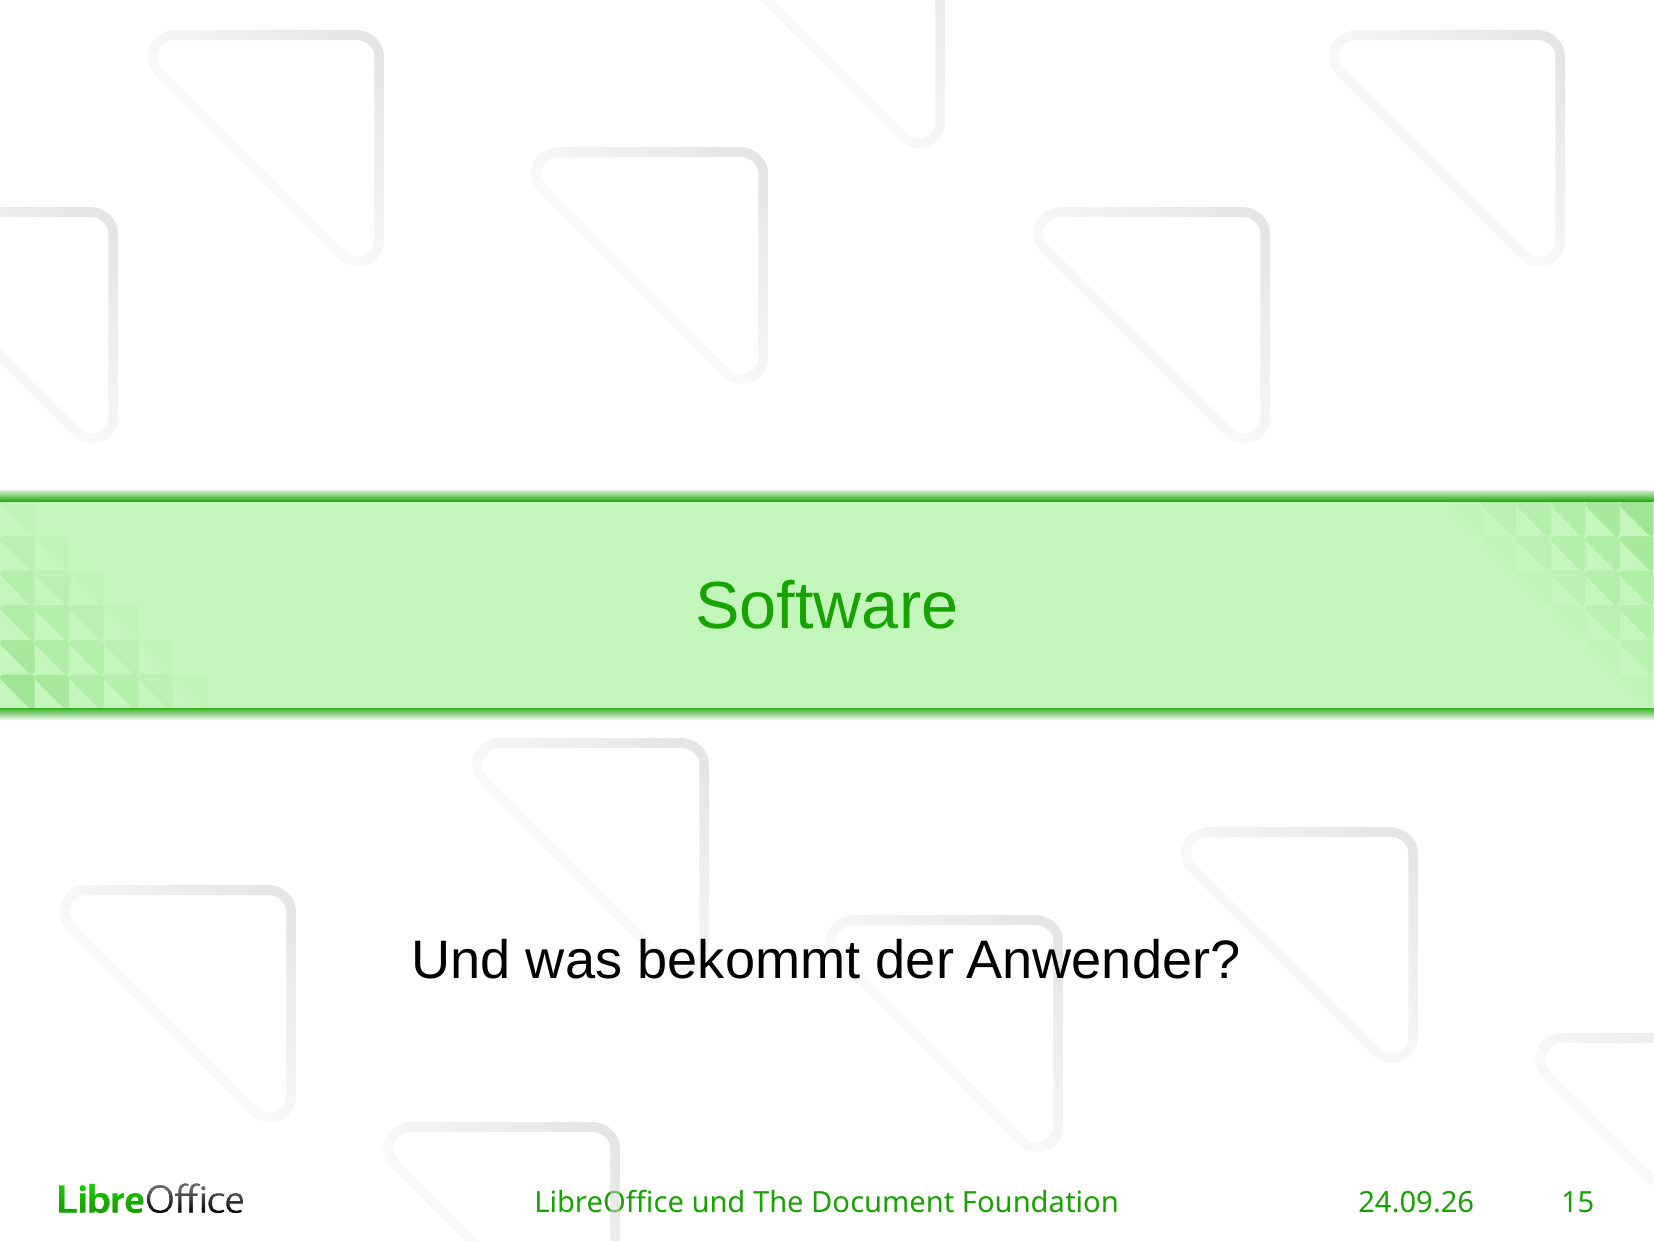

# Software
Und was bekommt der Anwender?
LibreOffice und The Document Foundation
15